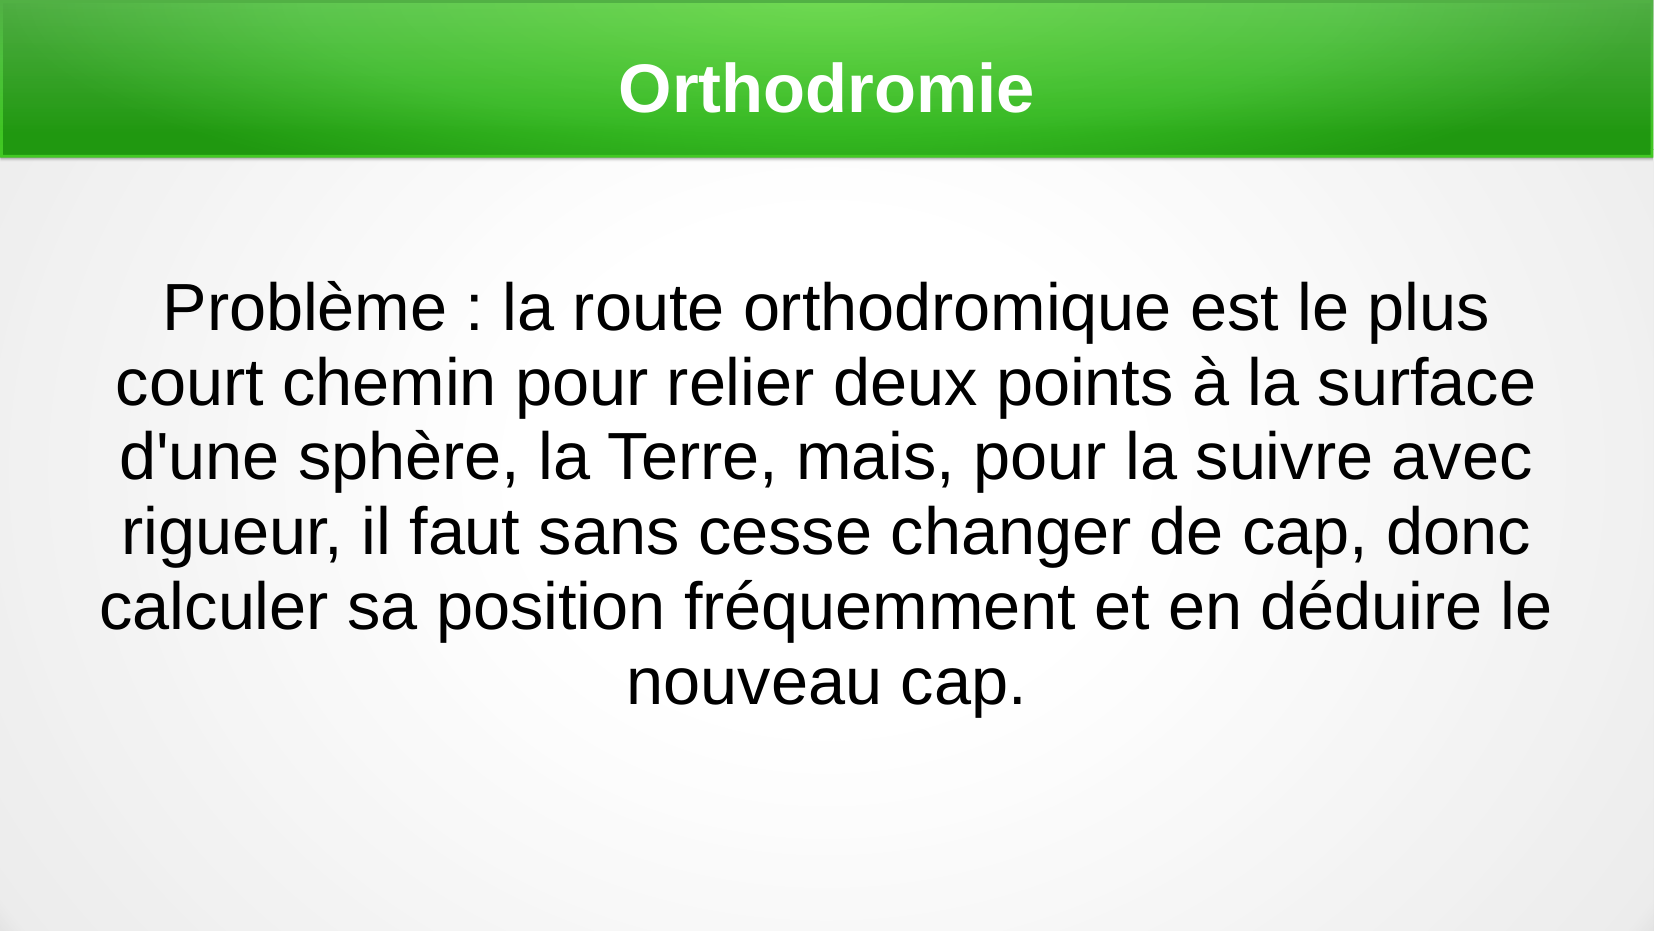

# Orthodromie
Problème : la route orthodromique est le plus court chemin pour relier deux points à la surface d'une sphère, la Terre, mais, pour la suivre avec rigueur, il faut sans cesse changer de cap, donc calculer sa position fréquemment et en déduire le nouveau cap.